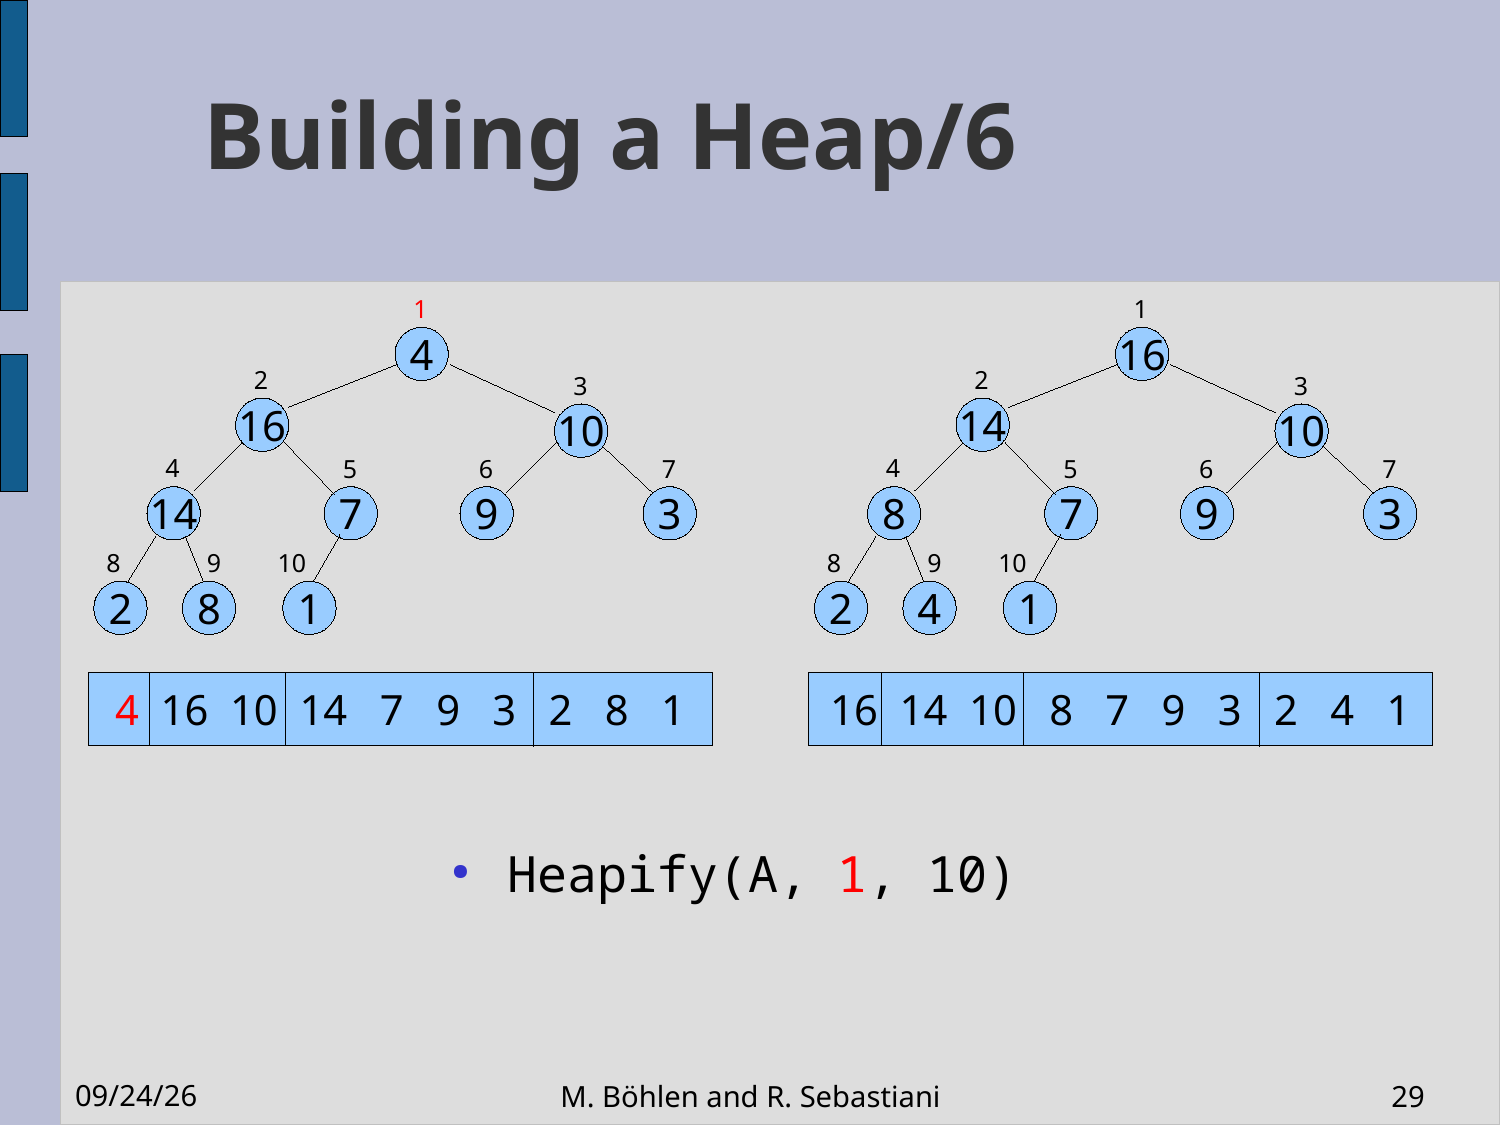

# Building a Heap/6
1
1
16
2
3
14
10
4
5
6
7
8
7
9
3
8
9
10
2
4
1
16 14 10 8 7 9 3 2 4 1
4
2
3
16
10
4
5
6
7
14
7
9
3
8
9
10
2
8
1
4 16 10 14 7 9 3 2 8 1
Heapify(A, 1, 10)
M. Böhlen and R. Sebastiani
29